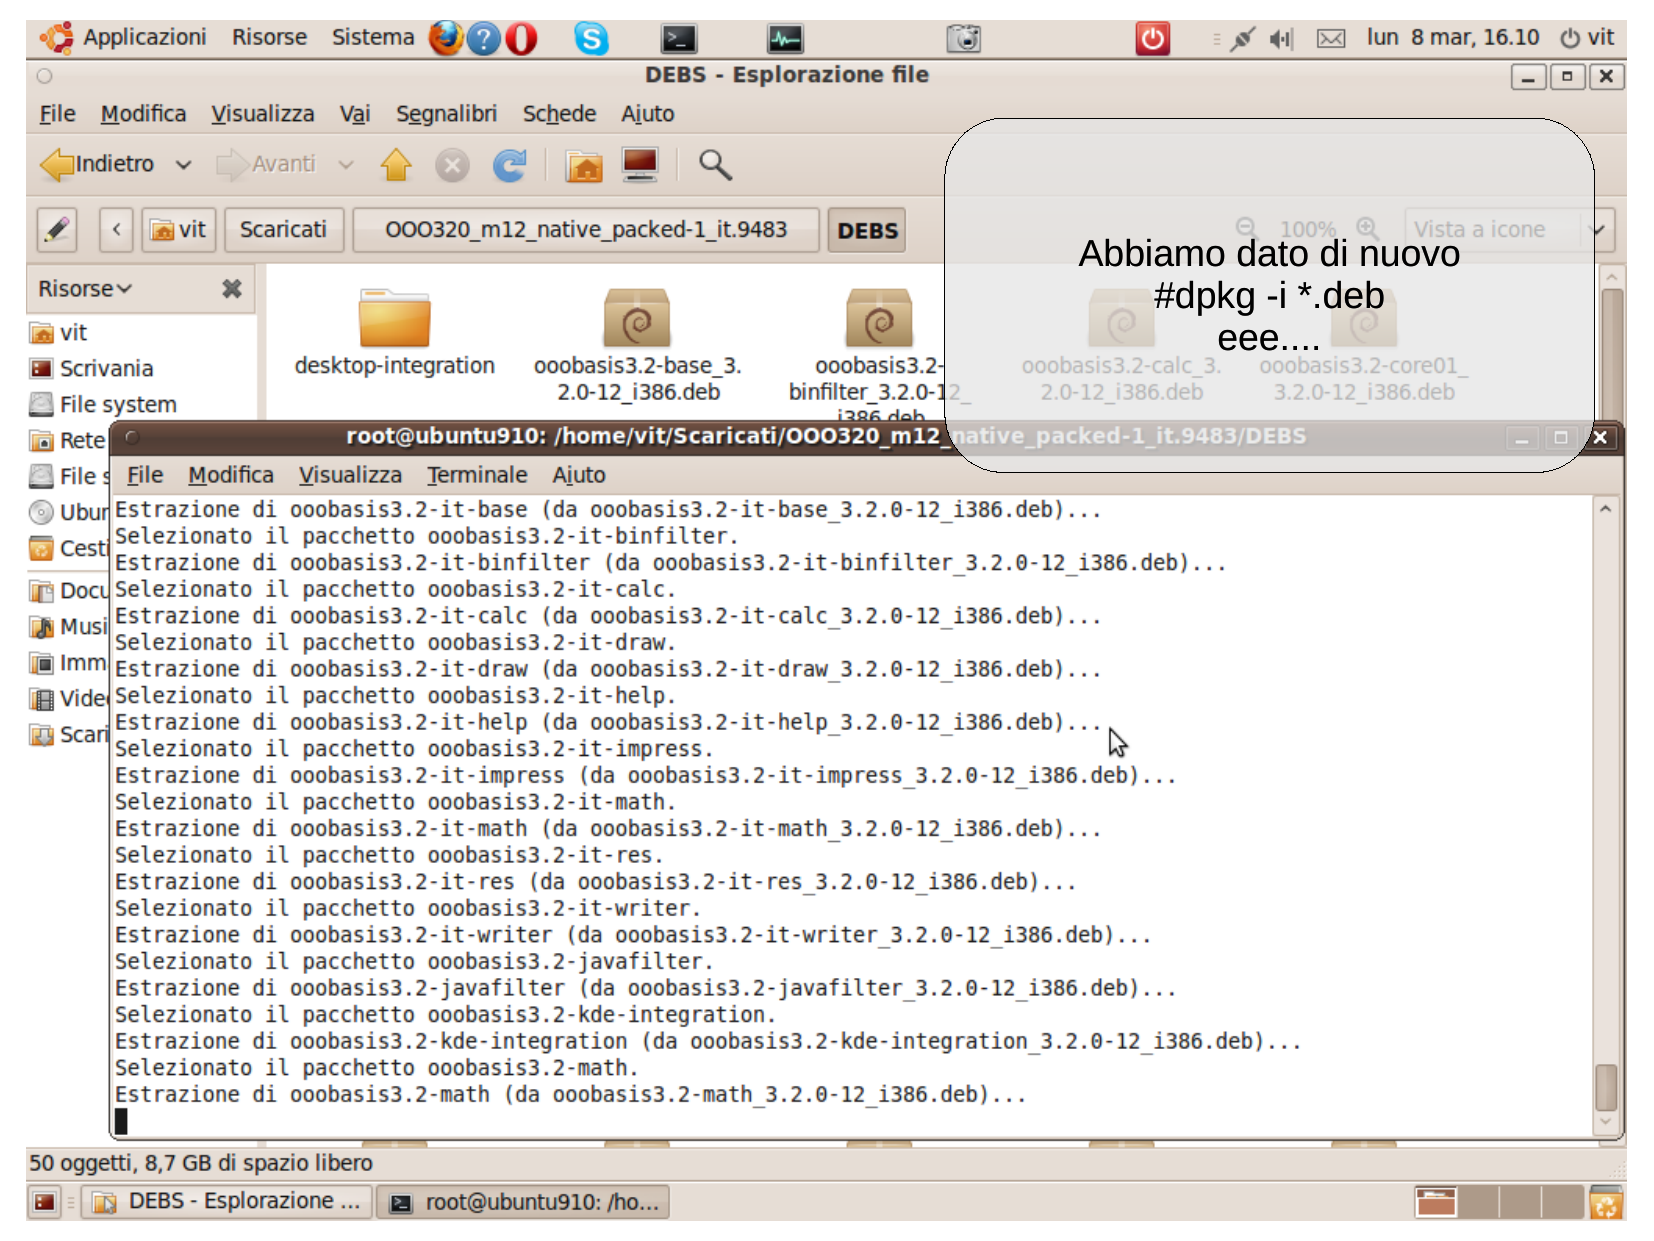

Abbiamo dato di nuovo
#dpkg -i *.deb
eee....
Abbiamo dato di nuovo
#dpkg -i *.deb
eee....